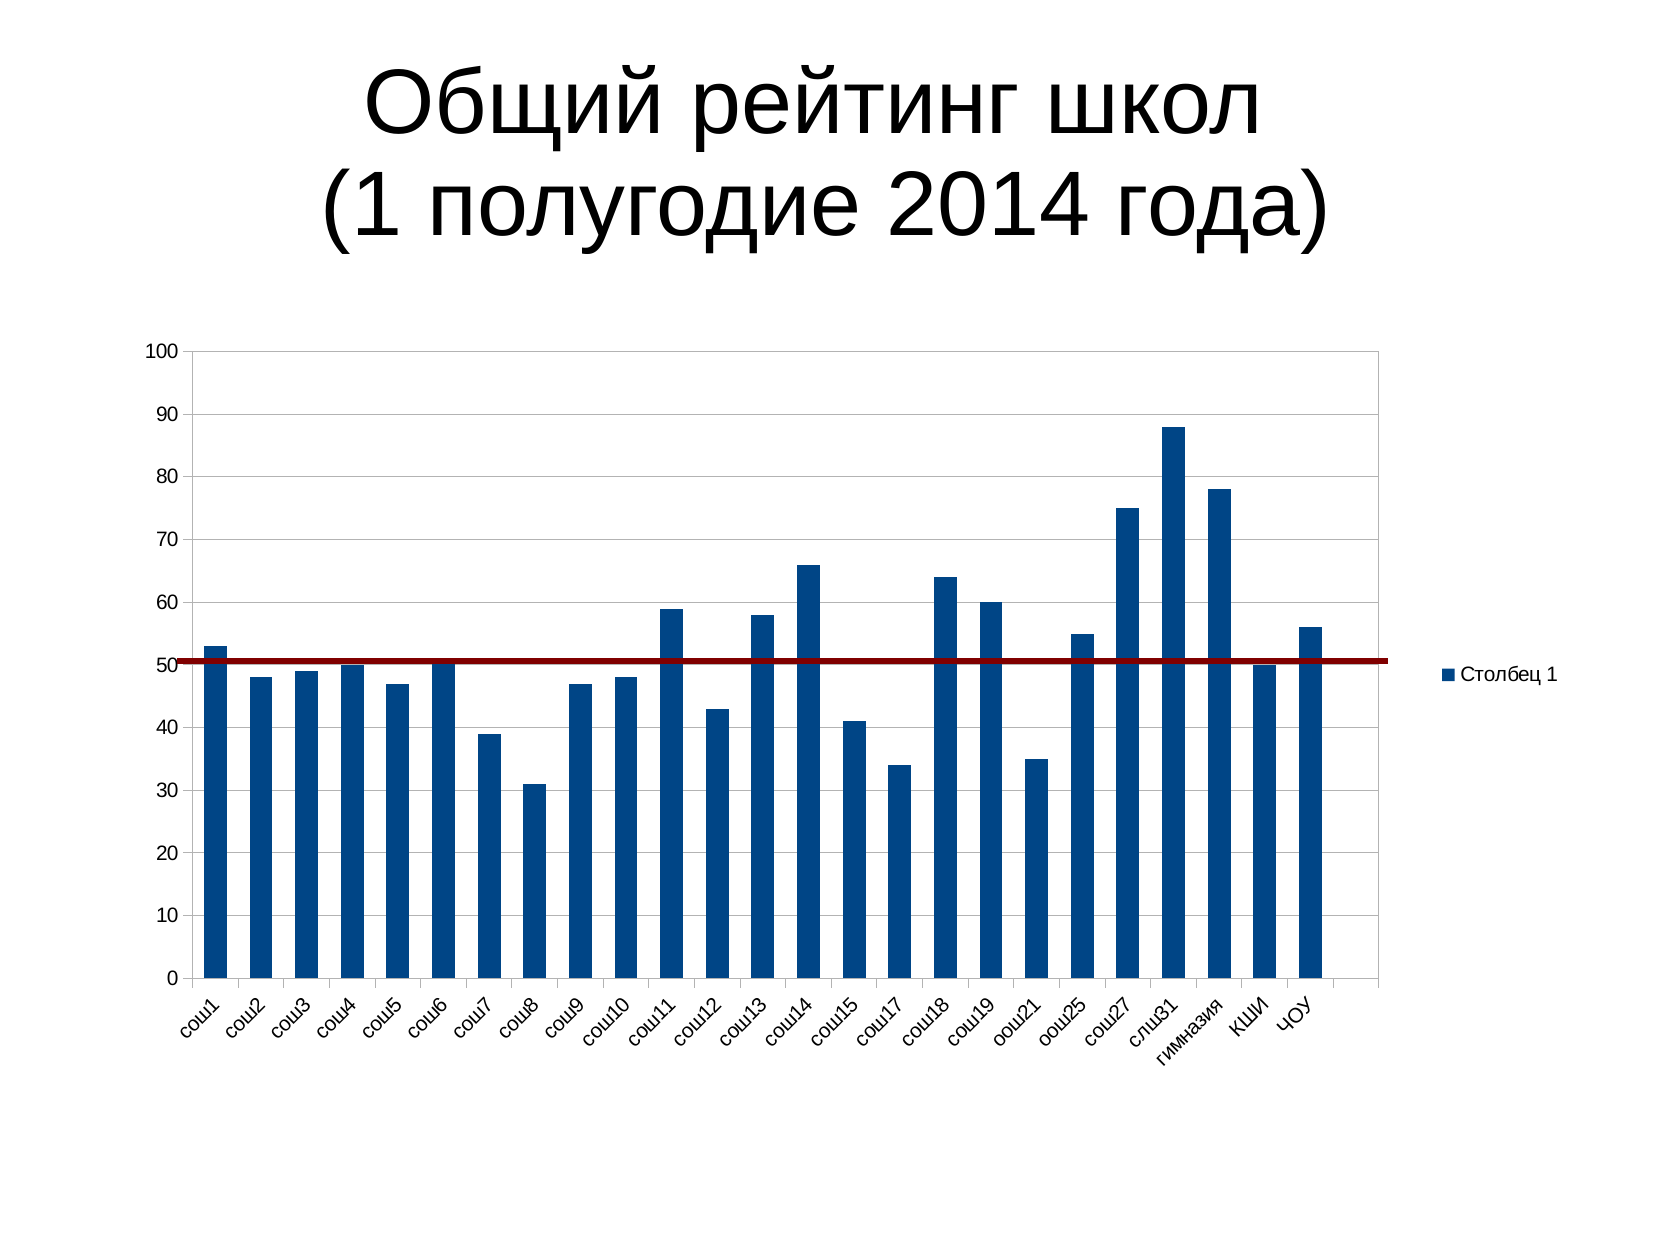

# Общий рейтинг школ (1 полугодие 2014 года)
### Chart
| Category | Столбец 1 |
|---|---|
| сош1 | 53.0 |
| сош2 | 48.0 |
| сош3 | 49.0 |
| сош4 | 50.0 |
| сош5 | 47.0 |
| сош6 | 51.0 |
| сош7 | 39.0 |
| сош8 | 31.0 |
| сош9 | 47.0 |
| сош10 | 48.0 |
| сош11 | 59.0 |
| сош12 | 43.0 |
| сош13 | 58.0 |
| сош14 | 66.0 |
| сош15 | 41.0 |
| сош17 | 34.0 |
| сош18 | 64.0 |
| сош19 | 60.0 |
| оош21 | 35.0 |
| оош25 | 55.0 |
| сош27 | 75.0 |
| слш31 | 88.0 |
| гимназия | 78.0 |
| КШИ | 50.0 |
| ЧОУ | 56.0 |
| None | None |